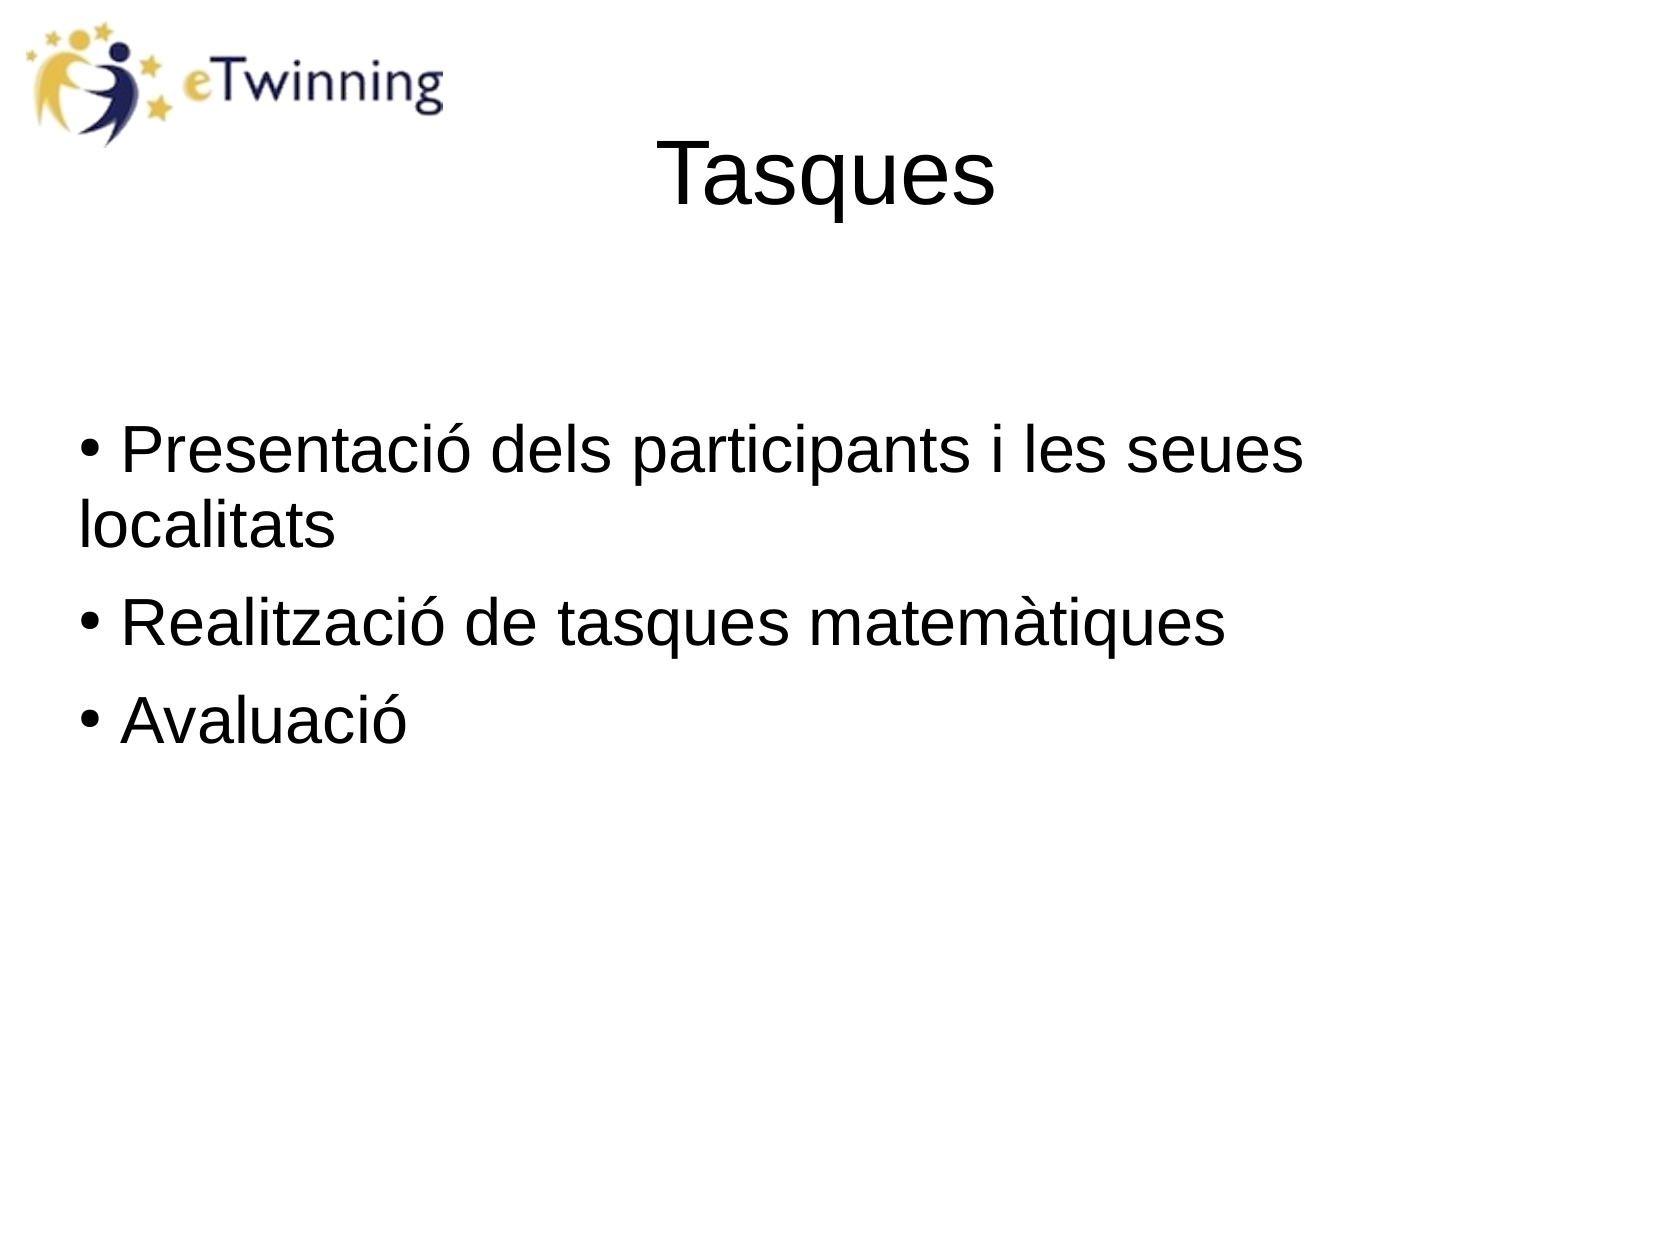

# Tasques
 Presentació dels participants i les seues localitats
 Realització de tasques matemàtiques
 Avaluació